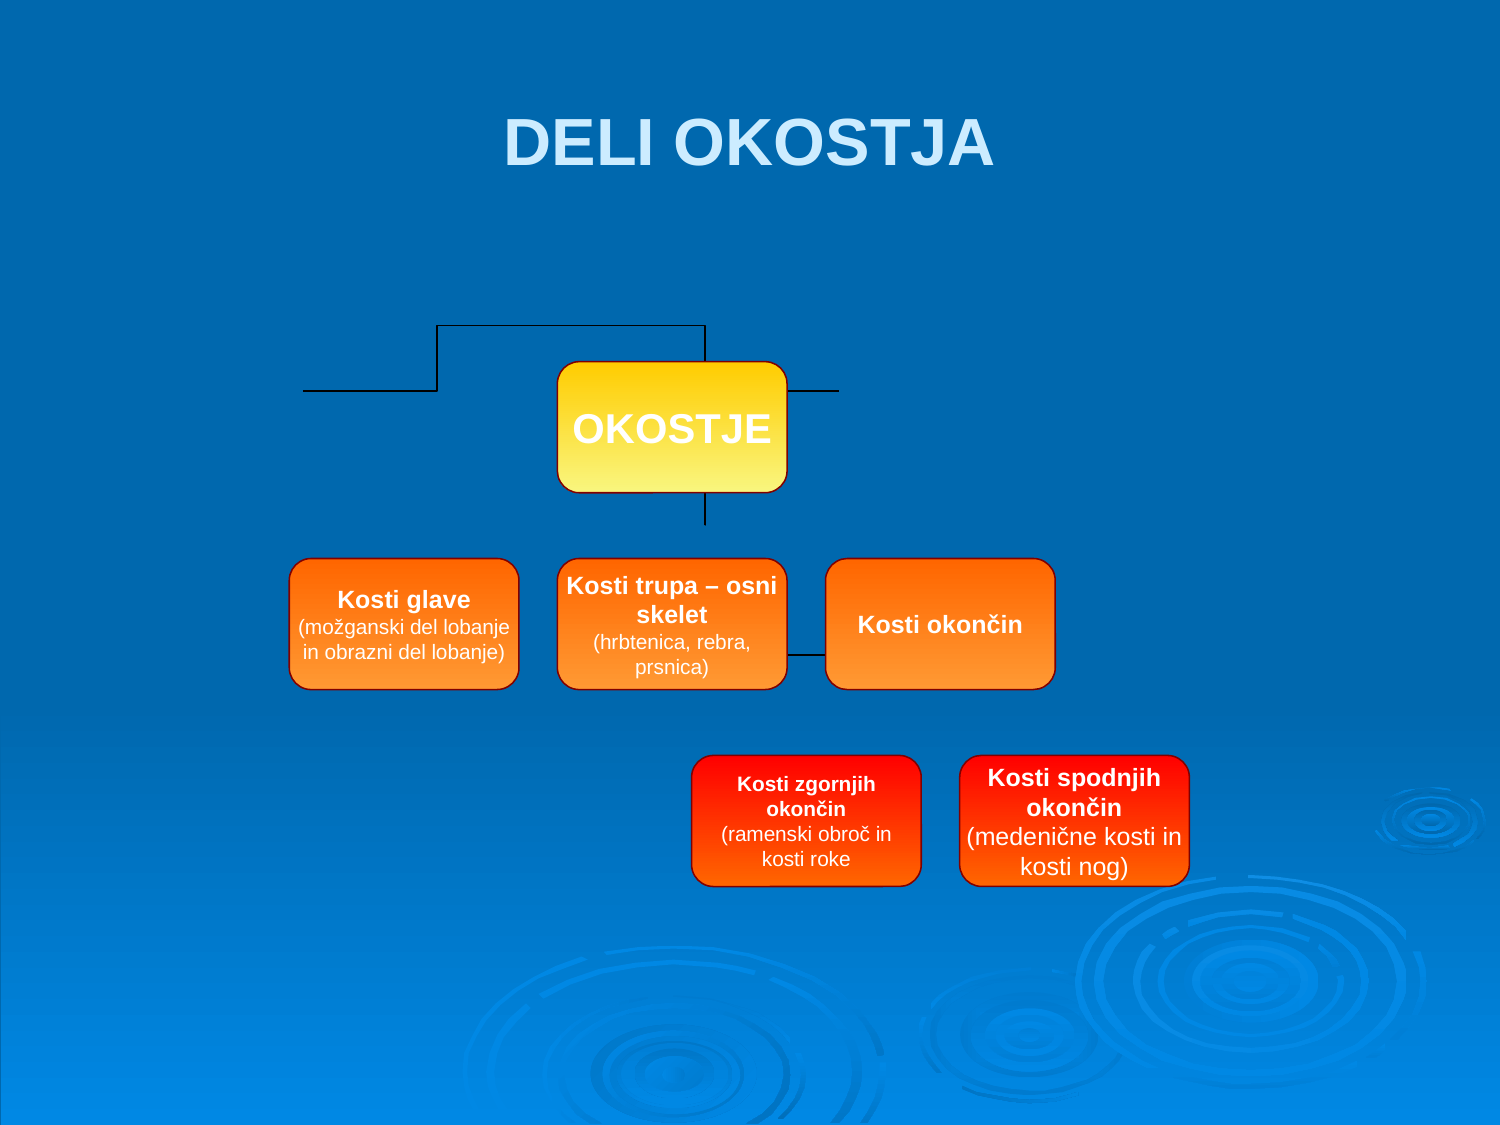

# DELI OKOSTJA
OKOSTJE
Kosti glave
(možganski del lobanje in obrazni del lobanje)
Kosti trupa – osni skelet
(hrbtenica, rebra, prsnica)
Kosti okončin
Kosti zgornjih okončin
(ramenski obroč in kosti roke
Kosti spodnjih okončin
(medenične kosti in kosti nog)